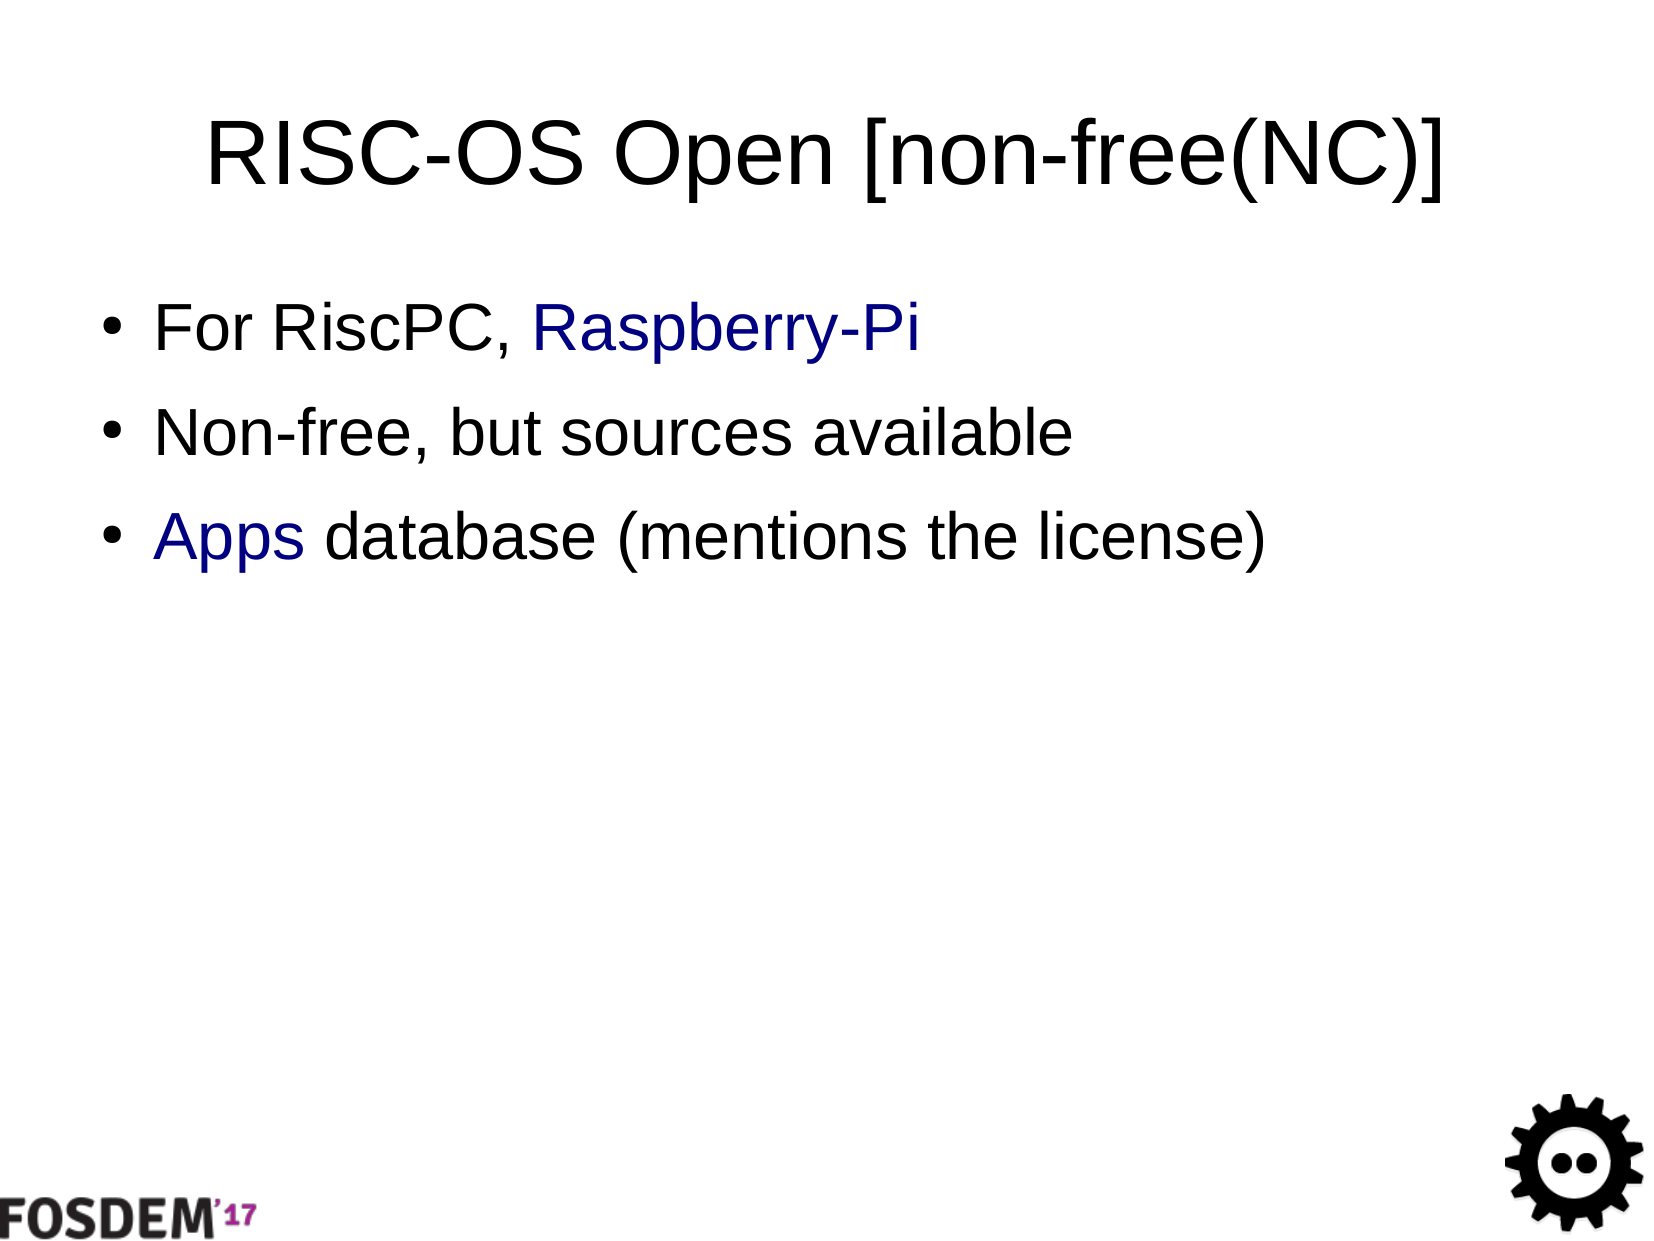

# RISC-OS Open [non-free(NC)]
For RiscPC, Raspberry-Pi
Non-free, but sources available
Apps database (mentions the license)